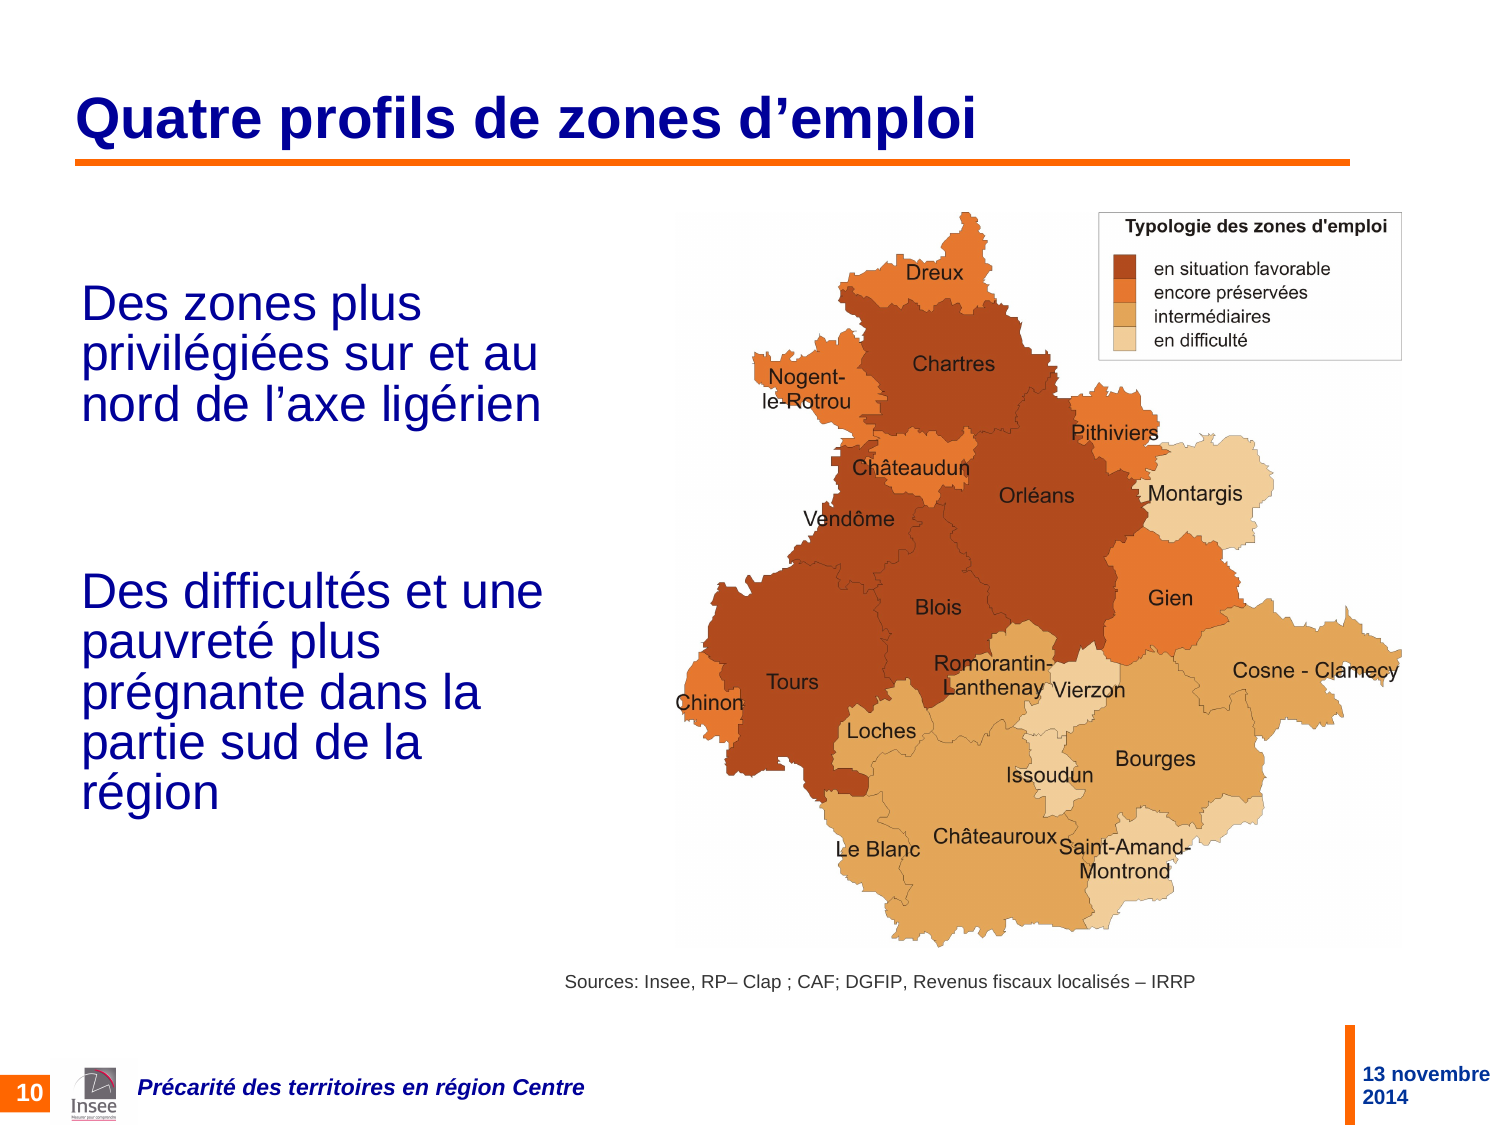

# Quatre profils de zones d’emploi
	Des zones plus privilégiées sur et au nord de l’axe ligérien
	Des difficultés et une pauvreté plus prégnante dans la partie sud de la région
Sources: Insee, RP– Clap ; CAF; DGFIP, Revenus fiscaux localisés – IRRP
Date
10
Titre du diaporama